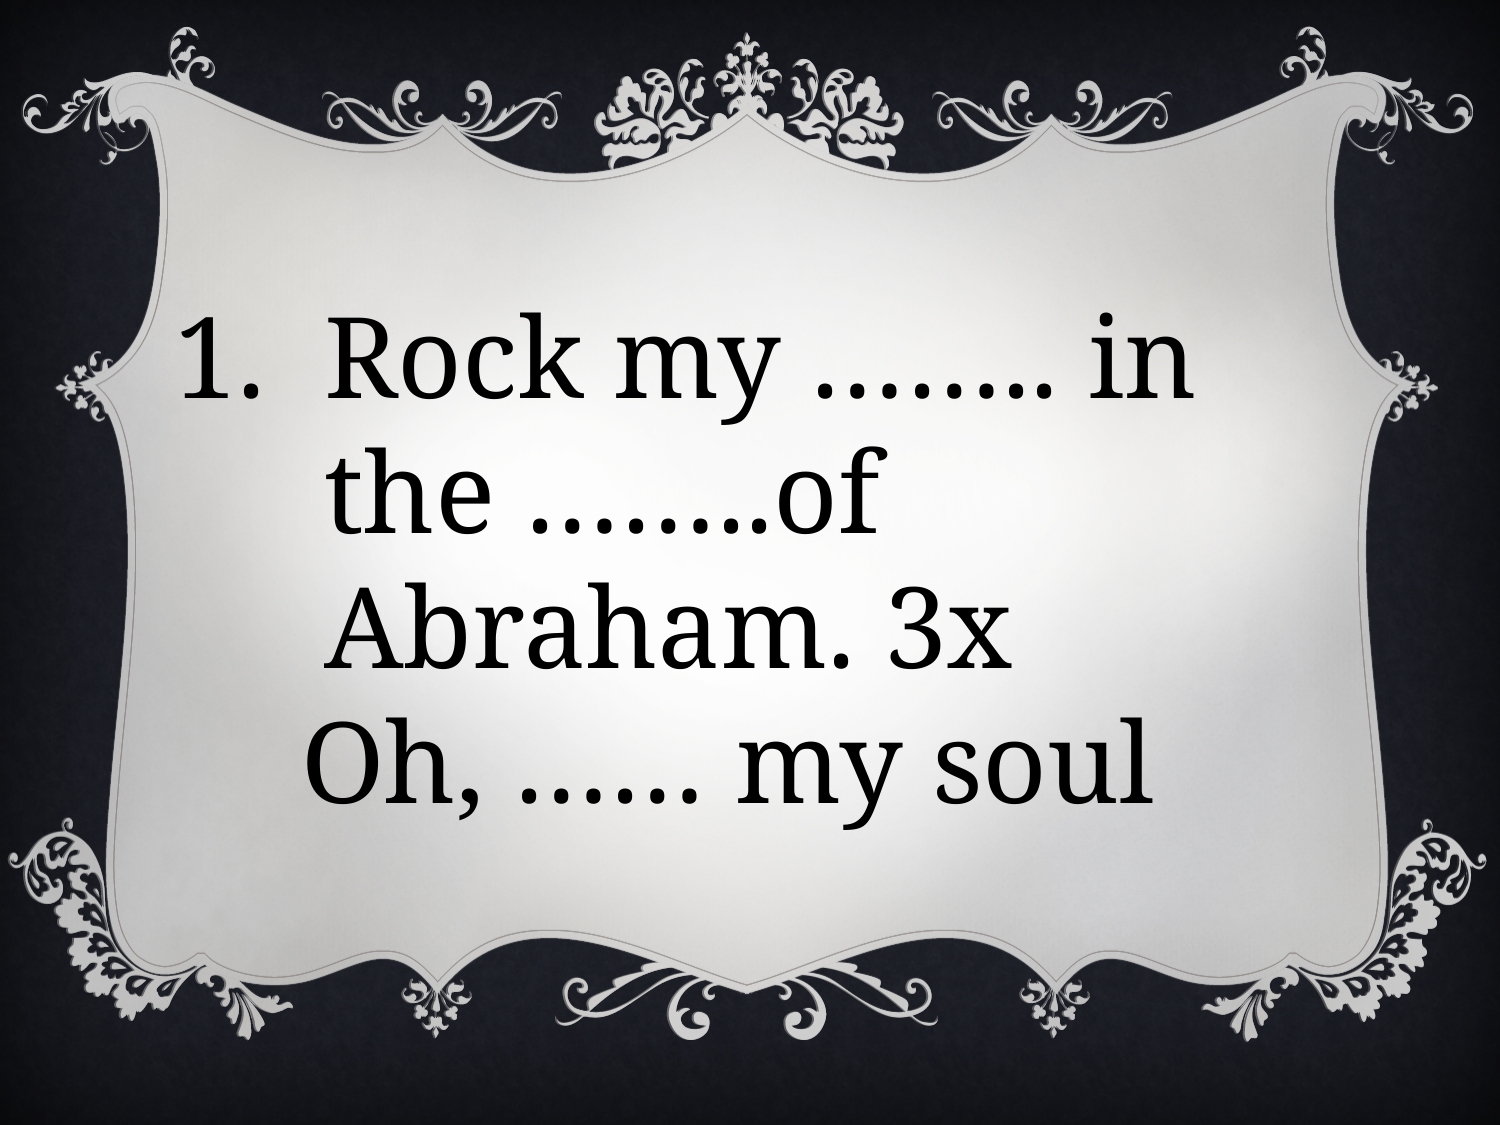

Rock my …….. in the ……..of Abraham. 3x
Oh, …… my soul